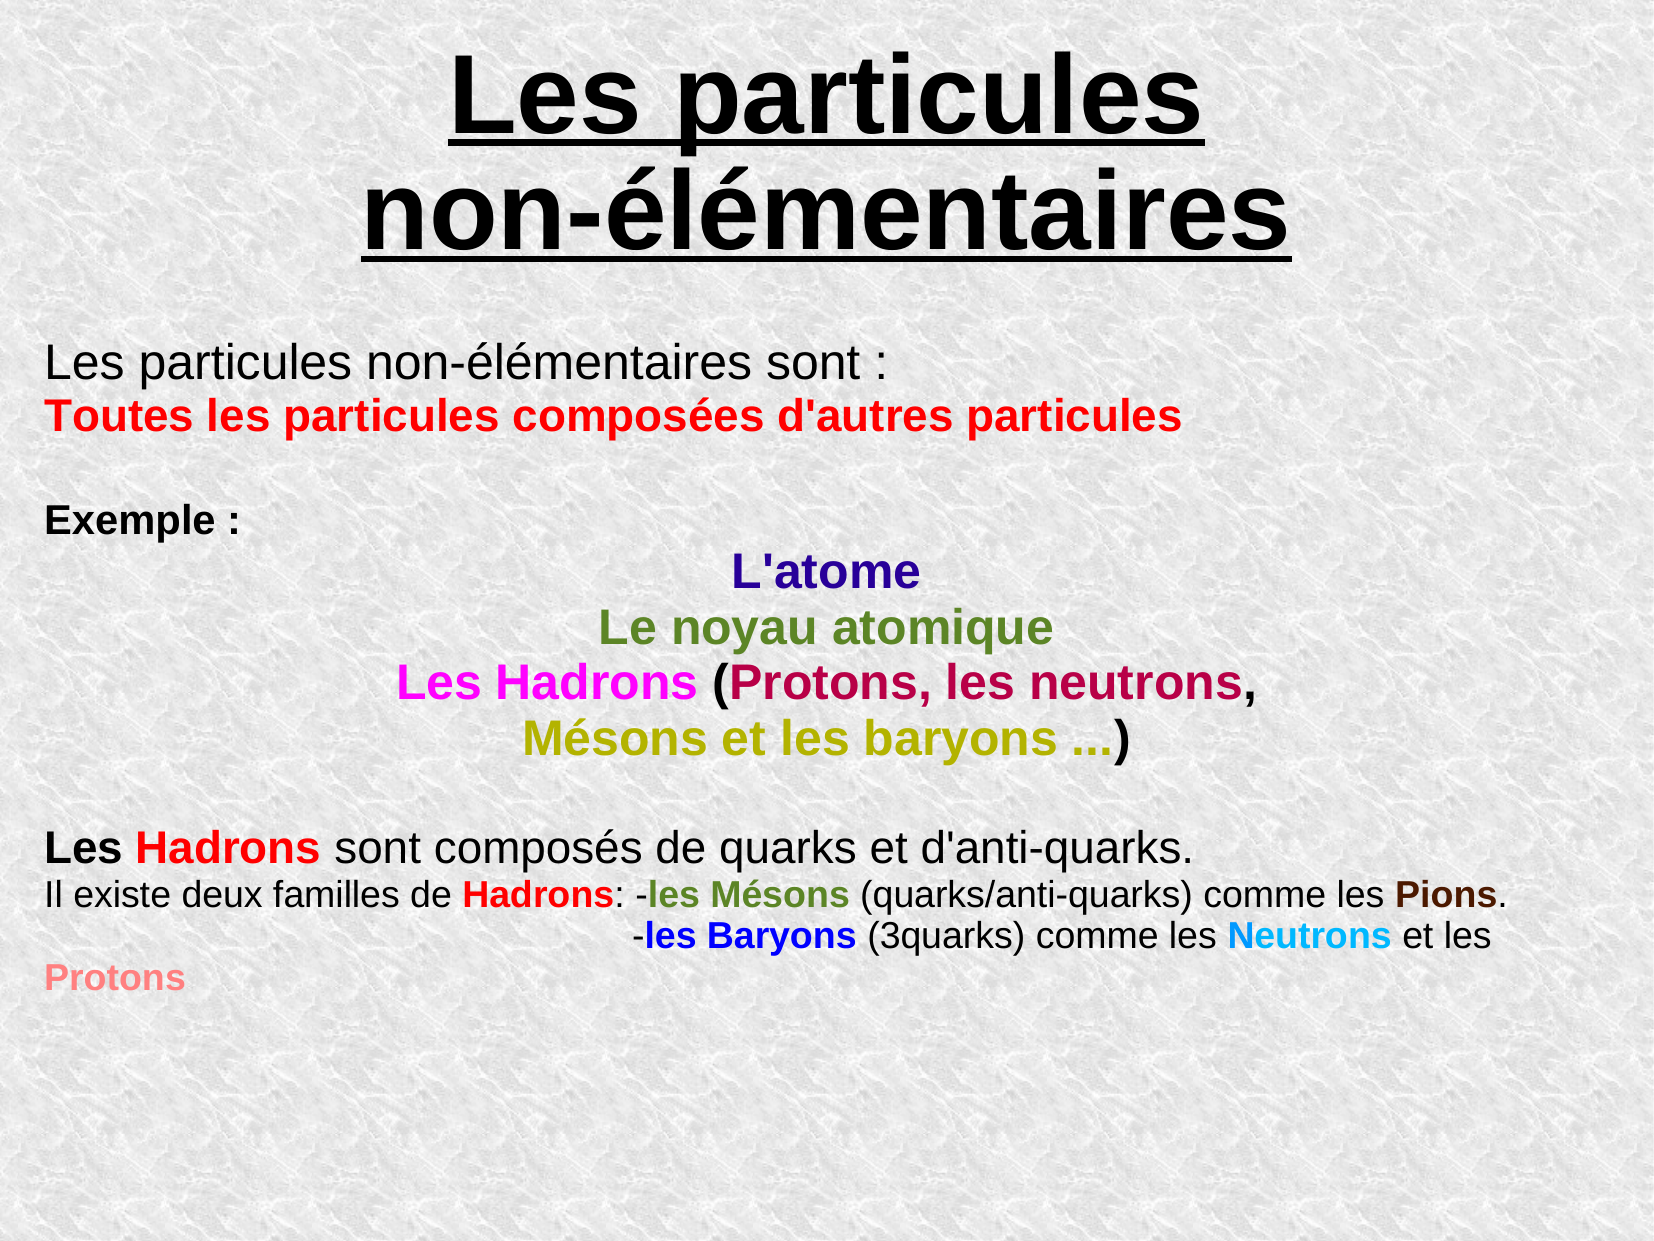

# Les particules non-élémentaires
Les particules non-élémentaires sont :
Toutes les particules composées d'autres particules
Exemple :
L'atome
Le noyau atomique
Les Hadrons (Protons, les neutrons,
Mésons et les baryons ...)
Les Hadrons sont composés de quarks et d'anti-quarks.
Il existe deux familles de Hadrons: -les Mésons (quarks/anti-quarks) comme les Pions.
 -les Baryons (3quarks) comme les Neutrons et les Protons